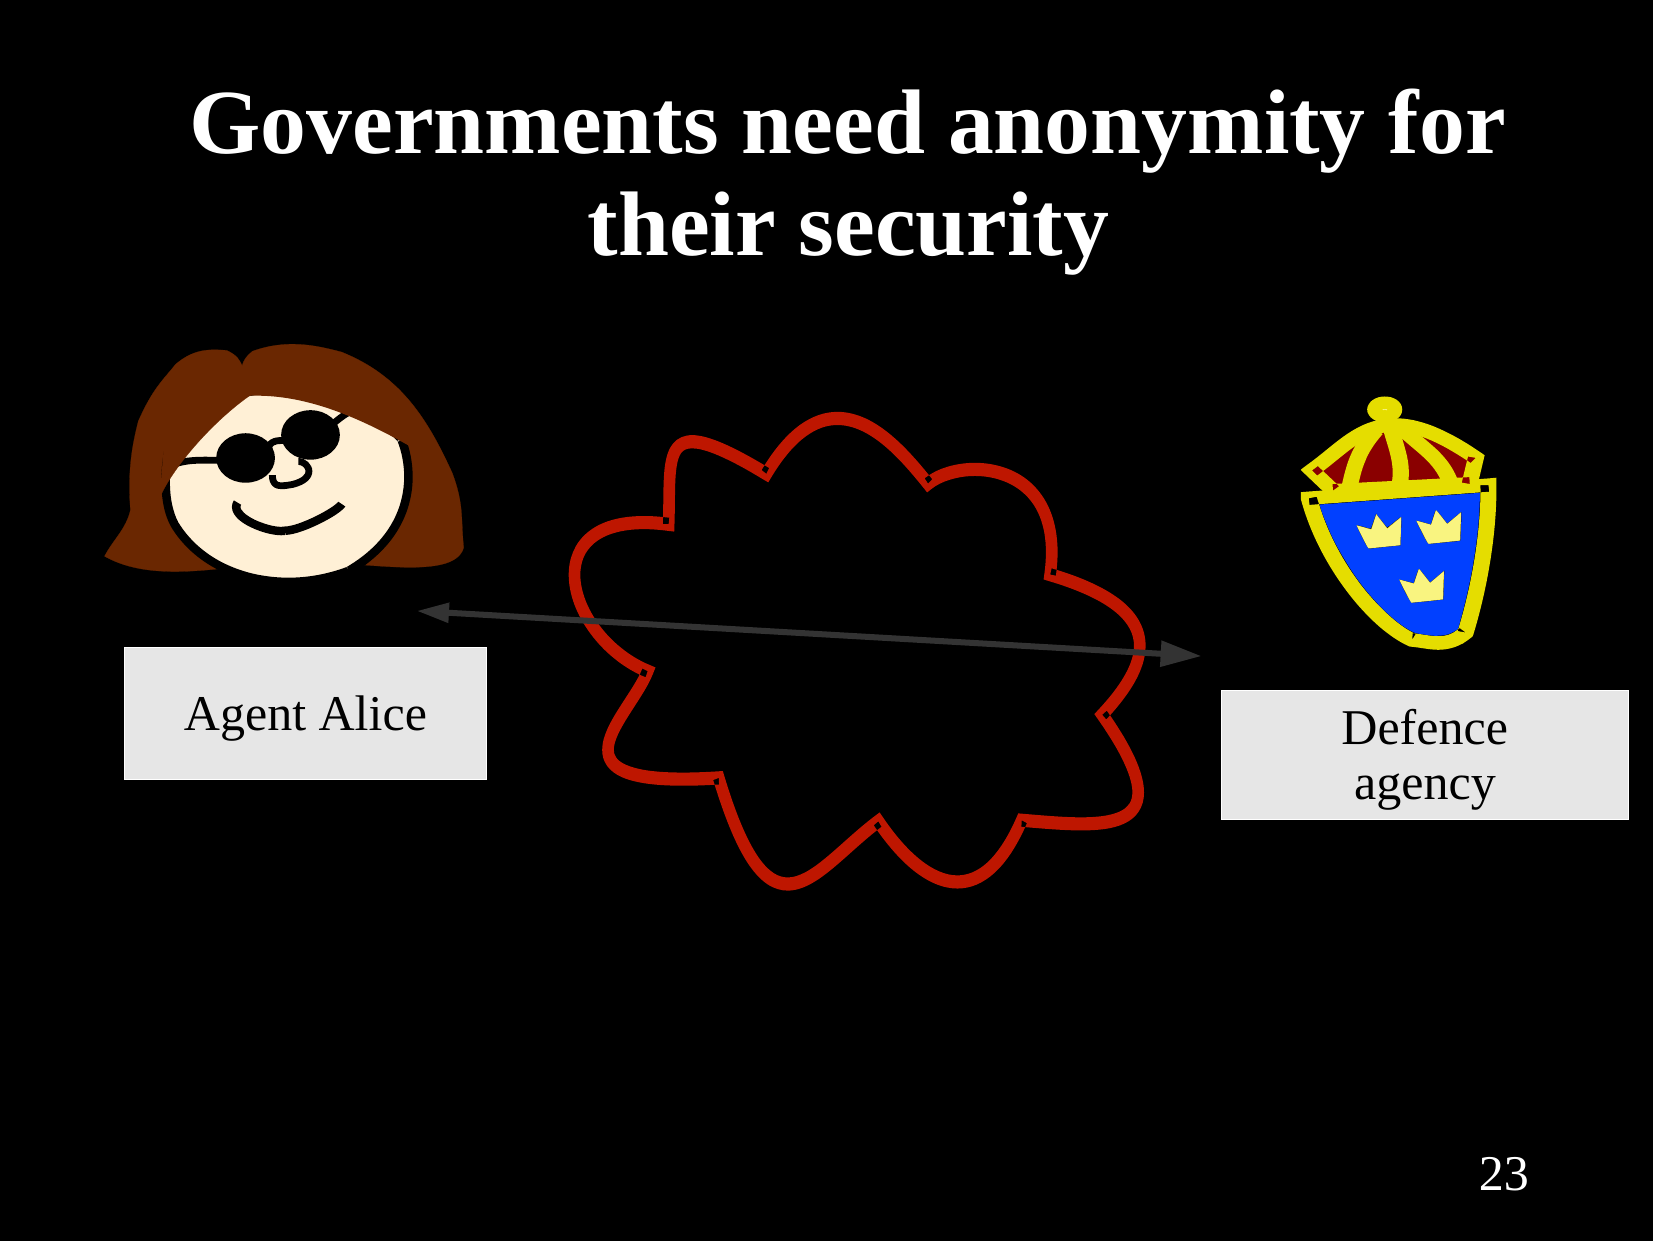

Governments need anonymity for their security
Agent Alice
Defence
agency